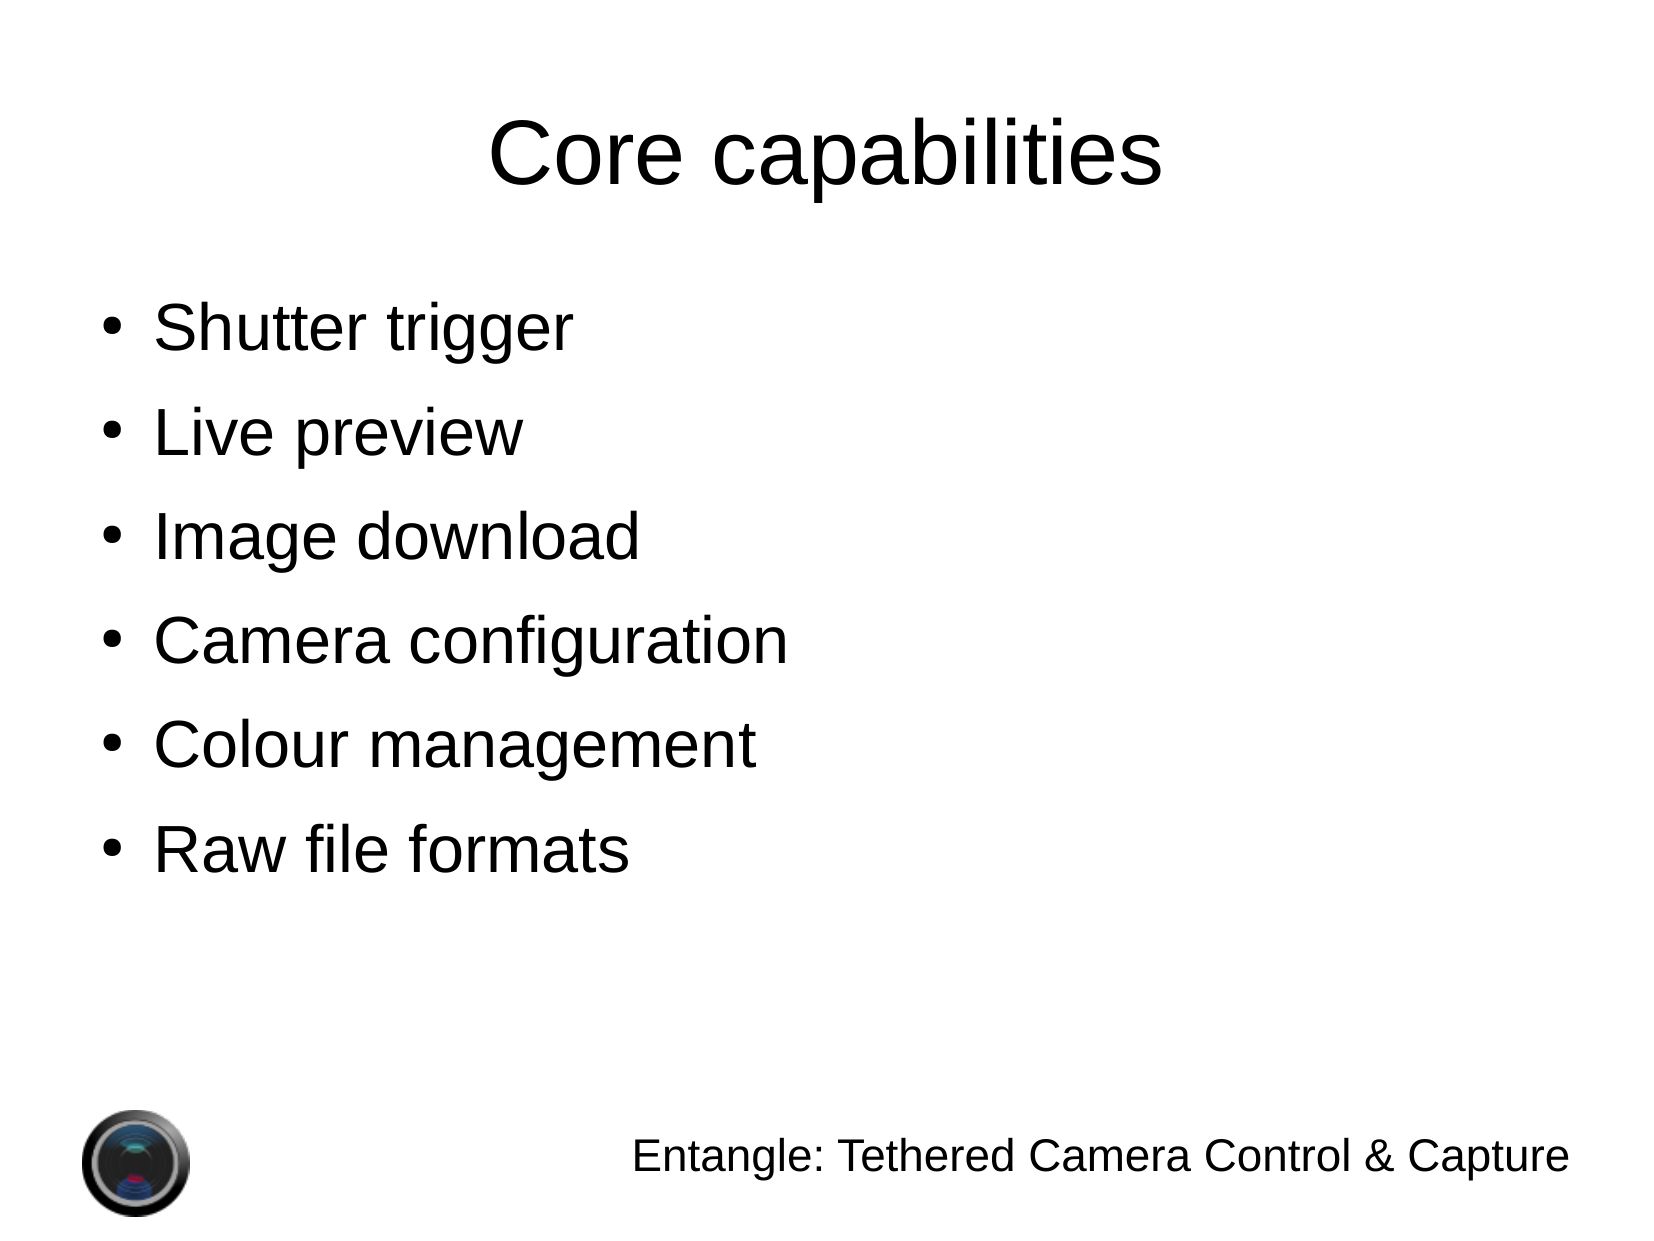

# Core capabilities
Shutter trigger
Live preview
Image download
Camera configuration
Colour management
Raw file formats